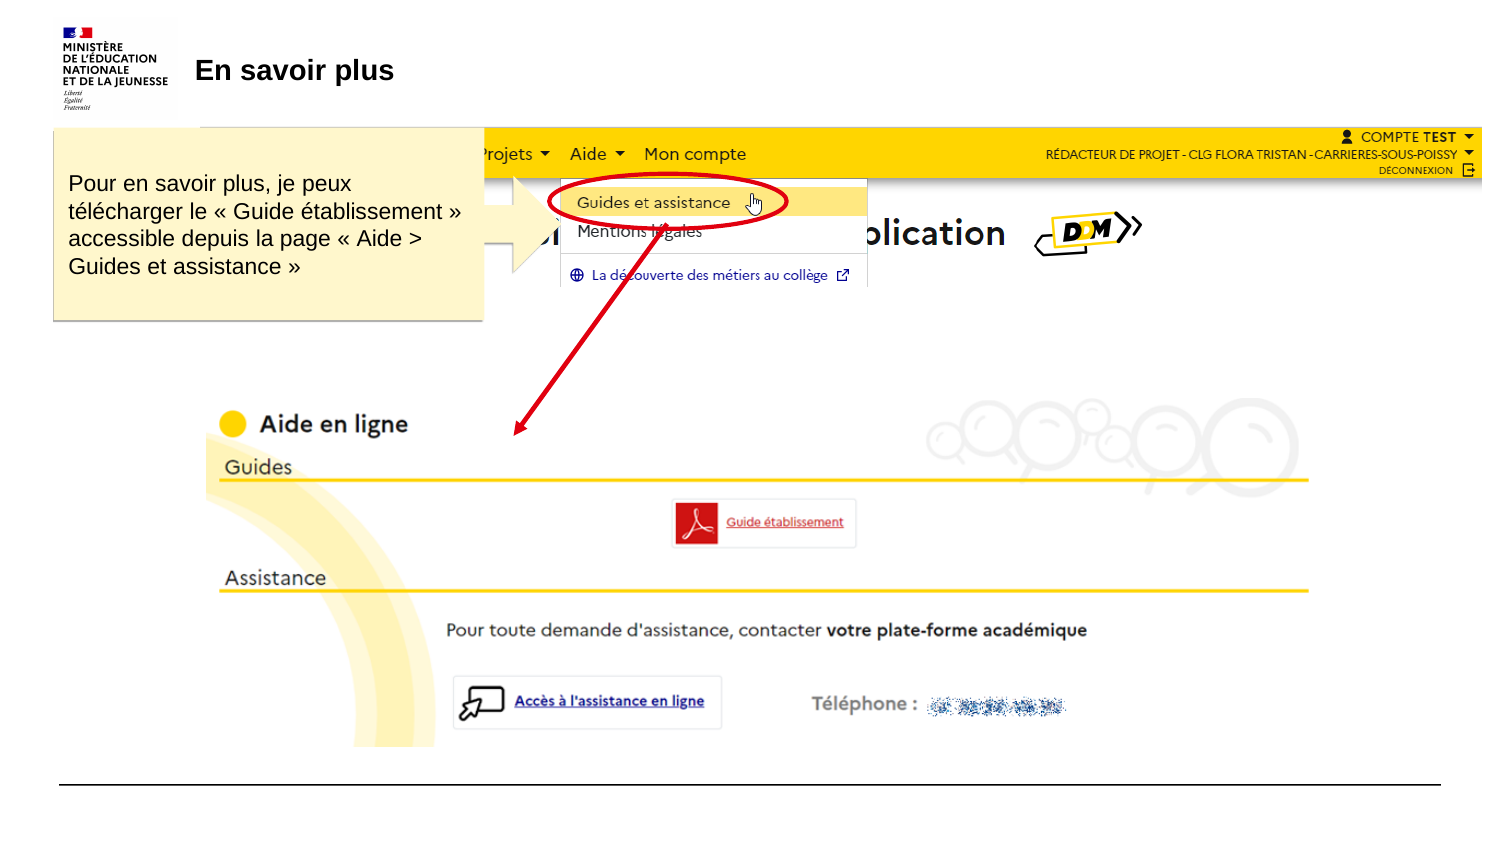

# En savoir plus
Pour en savoir plus, je peux télécharger le « Guide établissement » accessible depuis la page « Aide > Guides et assistance »